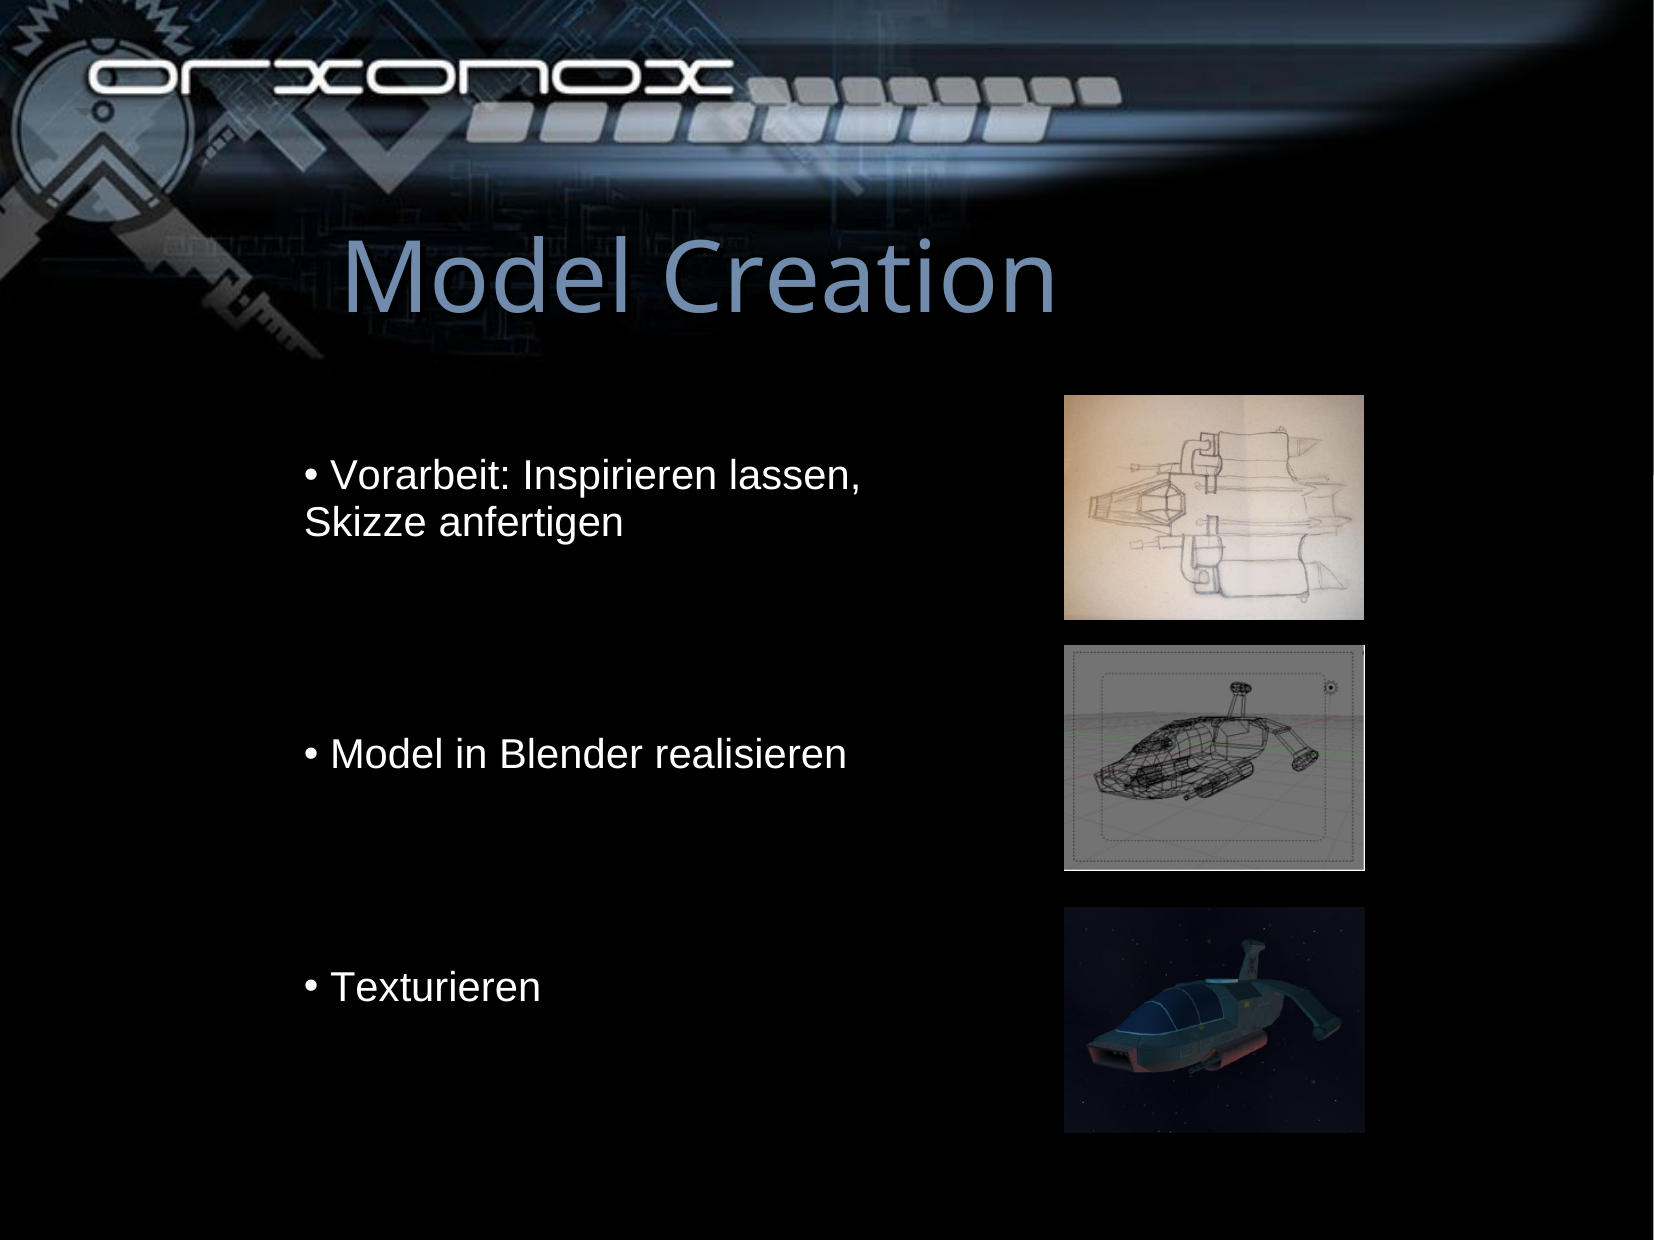

Model Creation
 Vorarbeit: Inspirieren lassen, Skizze anfertigen
 Model in Blender realisieren
 Texturieren